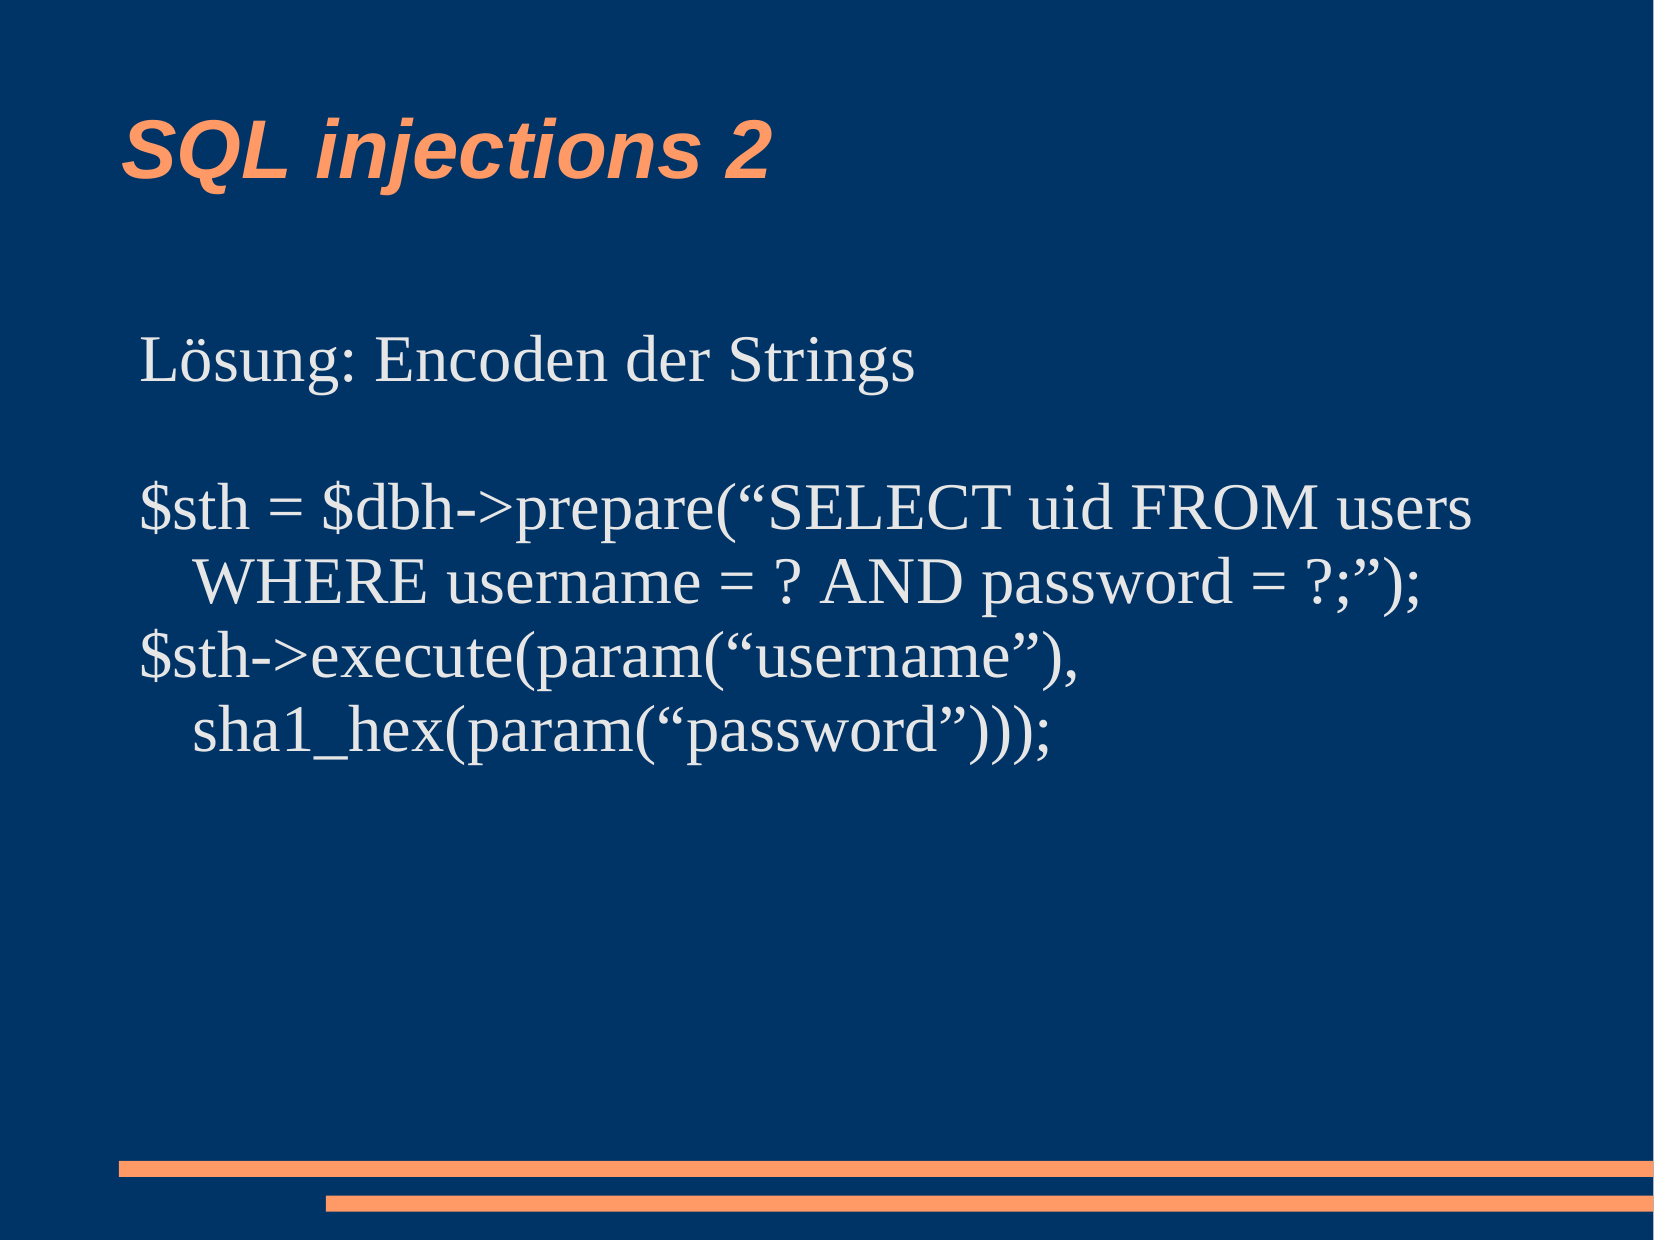

# SQL injections 2
Lösung: Encoden der Strings
$sth = $dbh->prepare(“SELECT uid FROM users WHERE username = ? AND password = ?;”);
$sth->execute(param(“username”), sha1_hex(param(“password”)));